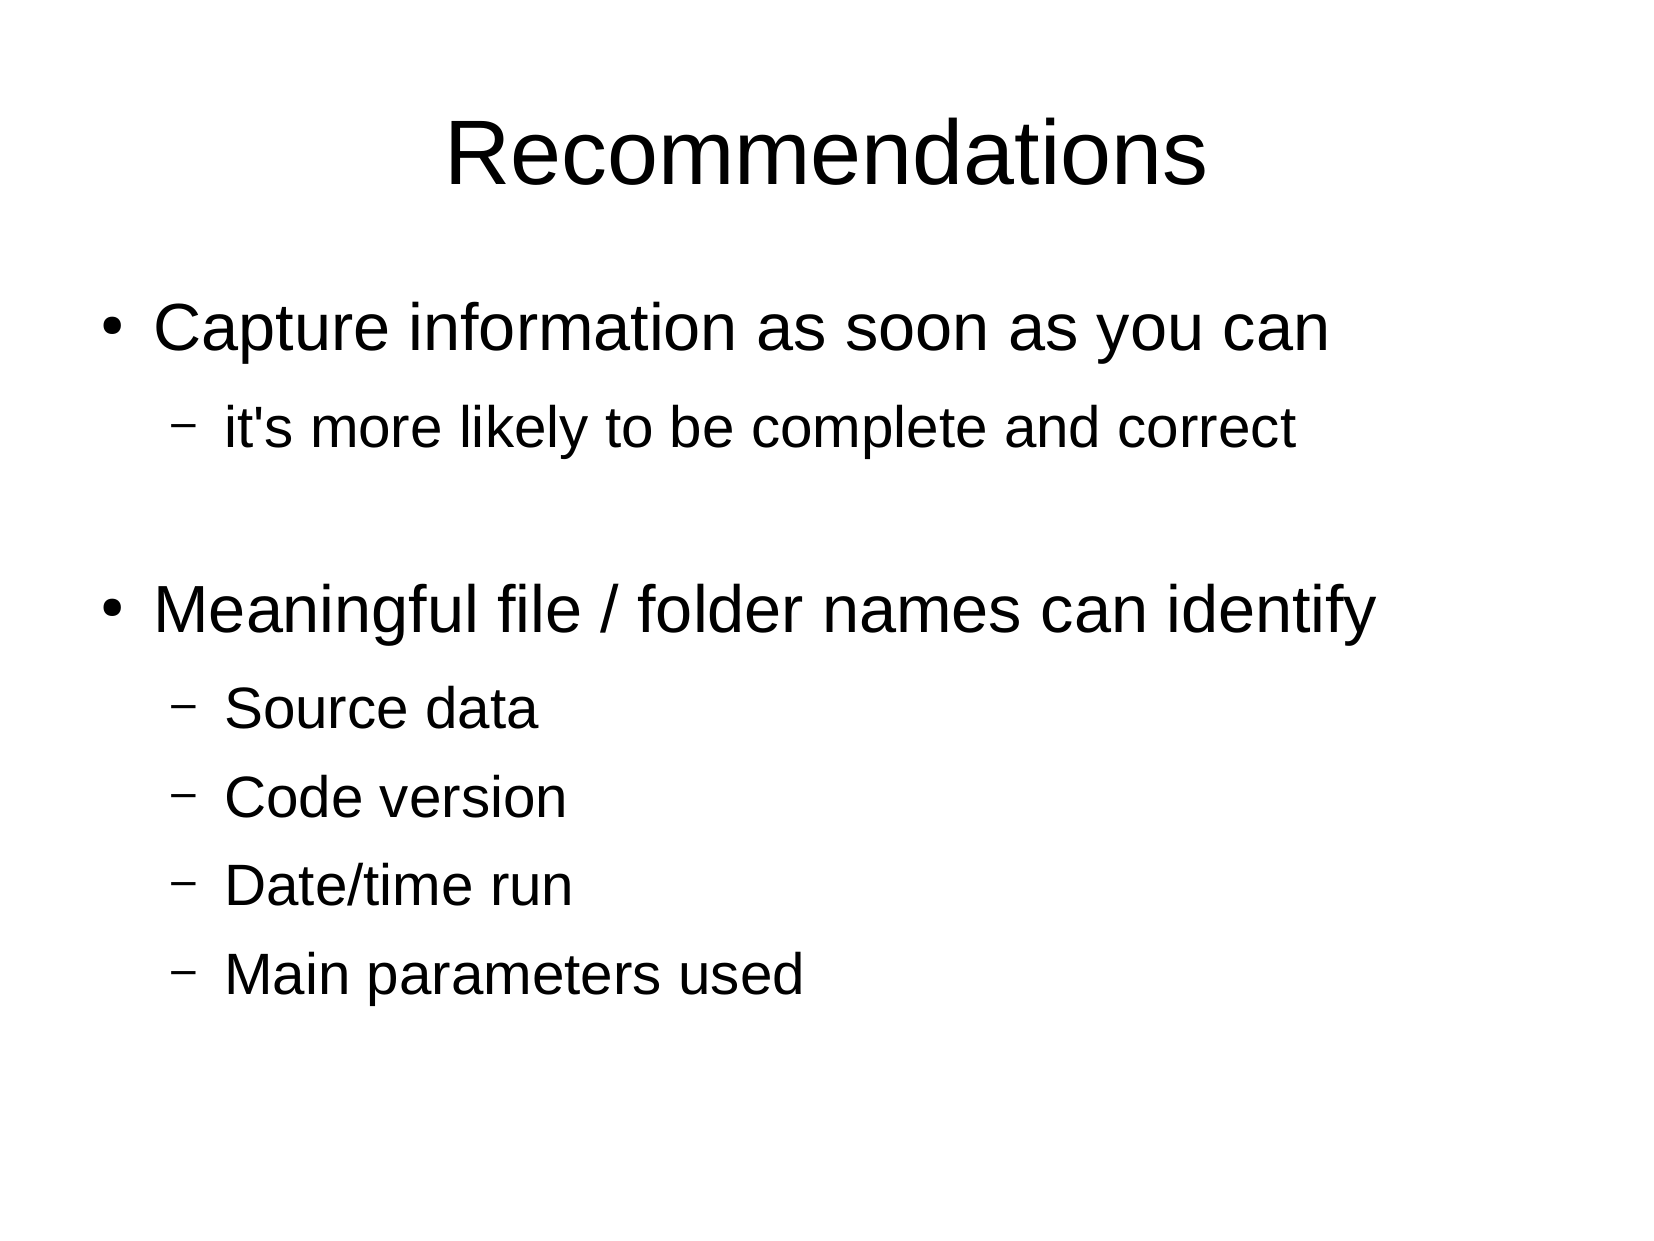

# Recommendations
Capture information as soon as you can
it's more likely to be complete and correct
Meaningful file / folder names can identify
Source data
Code version
Date/time run
Main parameters used